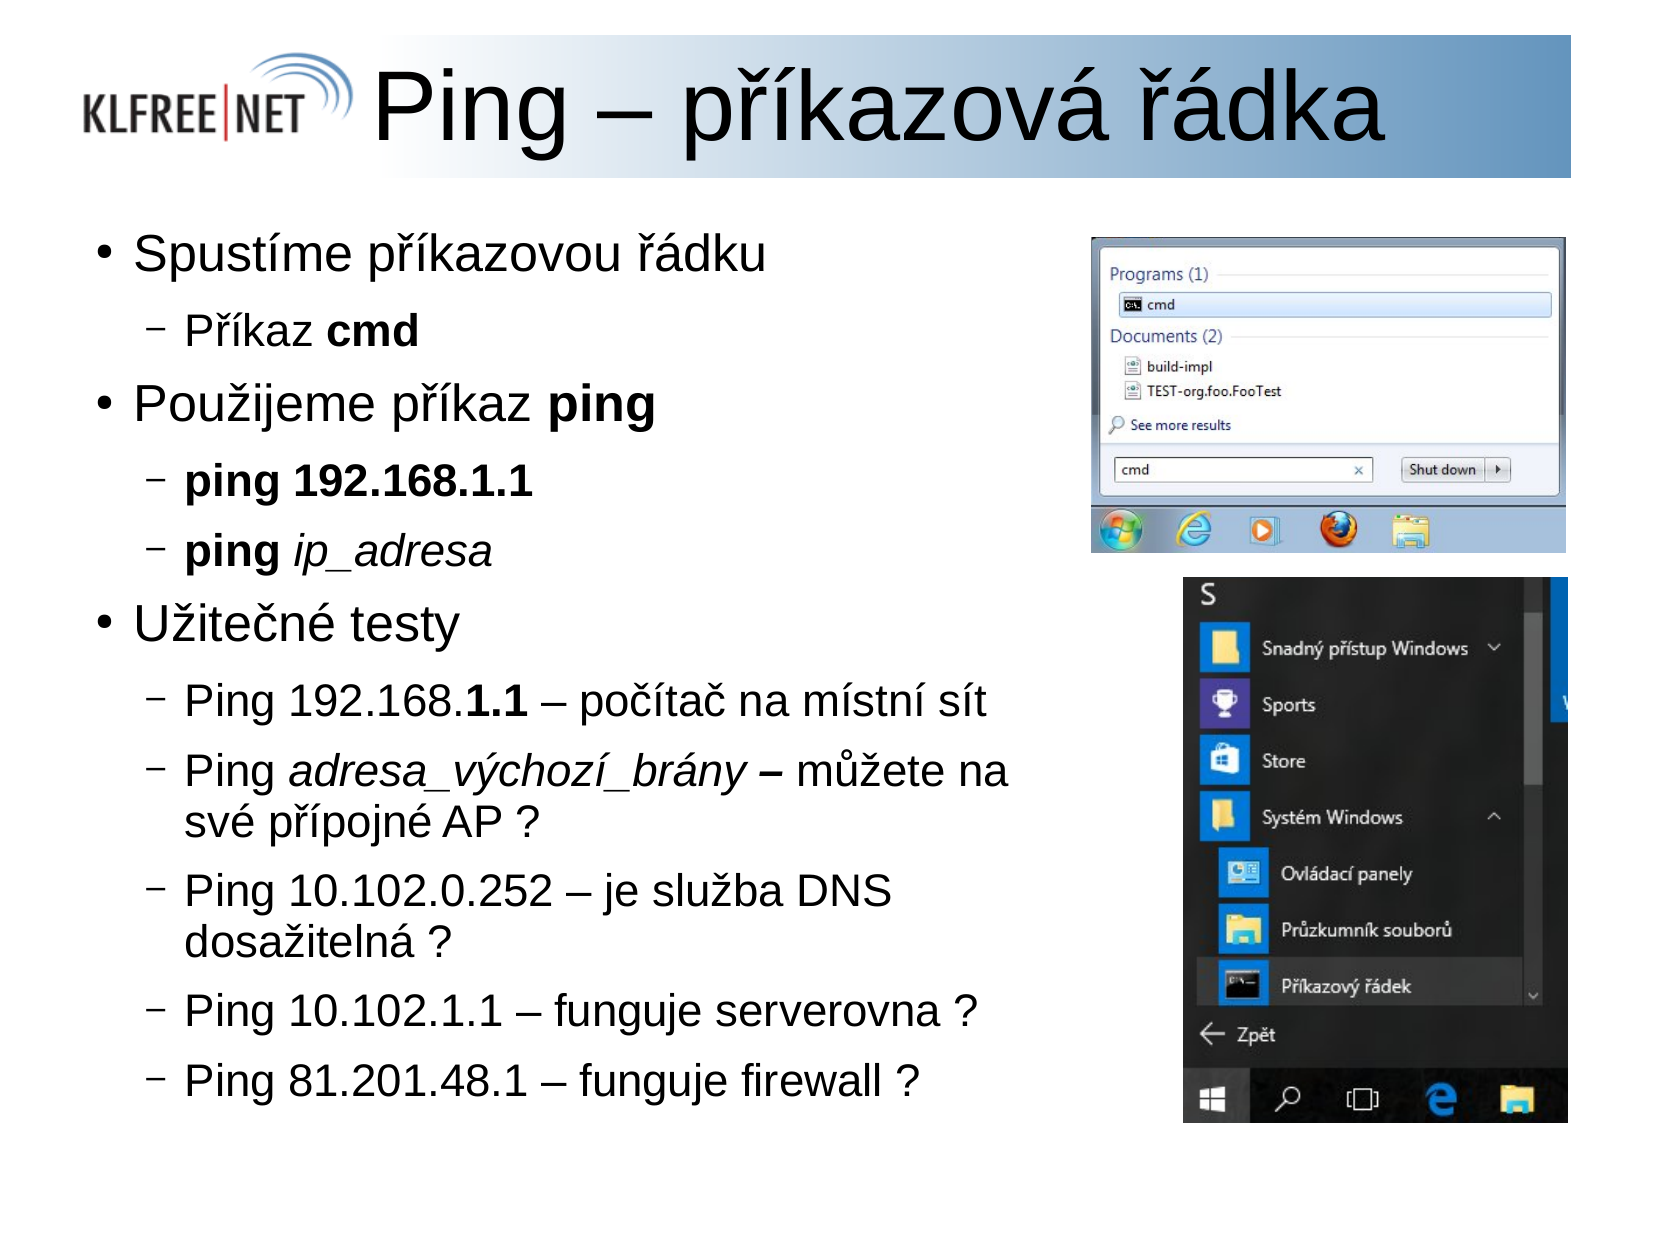

# Ping – příkazová řádka
Spustíme příkazovou řádku
Příkaz cmd
Použijeme příkaz ping
ping 192.168.1.1
ping ip_adresa
Užitečné testy
Ping 192.168.1.1 – počítač na místní sít
Ping adresa_výchozí_brány – můžete na své přípojné AP ?
Ping 10.102.0.252 – je služba DNS dosažitelná ?
Ping 10.102.1.1 – funguje serverovna ?
Ping 81.201.48.1 – funguje firewall ?